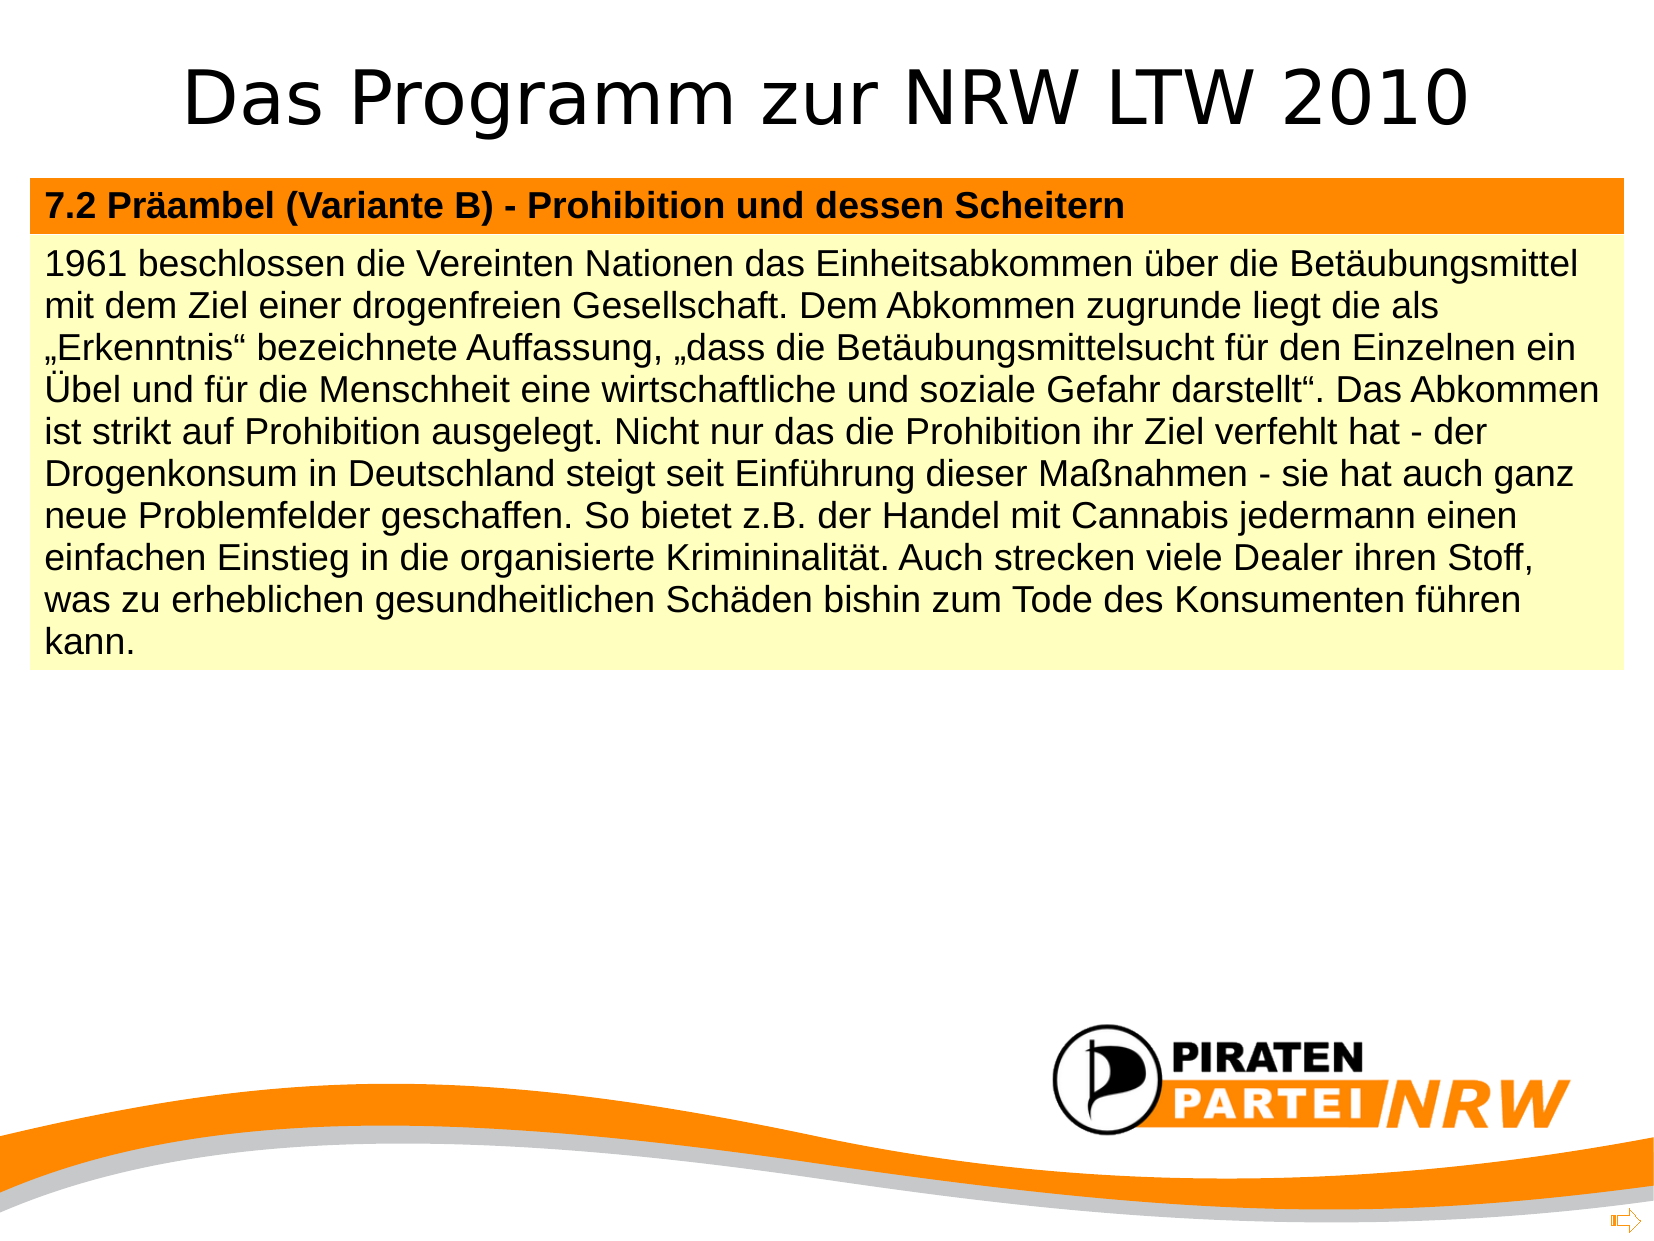

# Das Programm zur NRW LTW 2010
| 7.2 Präambel (Variante B) - Prohibition und dessen Scheitern |
| --- |
| 1961 beschlossen die Vereinten Nationen das Einheitsabkommen über die Betäubungsmittel mit dem Ziel einer drogenfreien Gesellschaft. Dem Abkommen zugrunde liegt die als „Erkenntnis“ bezeichnete Auffassung, „dass die Betäubungsmittelsucht für den Einzelnen ein Übel und für die Menschheit eine wirtschaftliche und soziale Gefahr darstellt“. Das Abkommen ist strikt auf Prohibition ausgelegt. Nicht nur das die Prohibition ihr Ziel verfehlt hat - der Drogenkonsum in Deutschland steigt seit Einführung dieser Maßnahmen - sie hat auch ganz neue Problemfelder geschaffen. So bietet z.B. der Handel mit Cannabis jedermann einen einfachen Einstieg in die organisierte Krimininalität. Auch strecken viele Dealer ihren Stoff, was zu erheblichen gesundheitlichen Schäden bishin zum Tode des Konsumenten führen kann. |